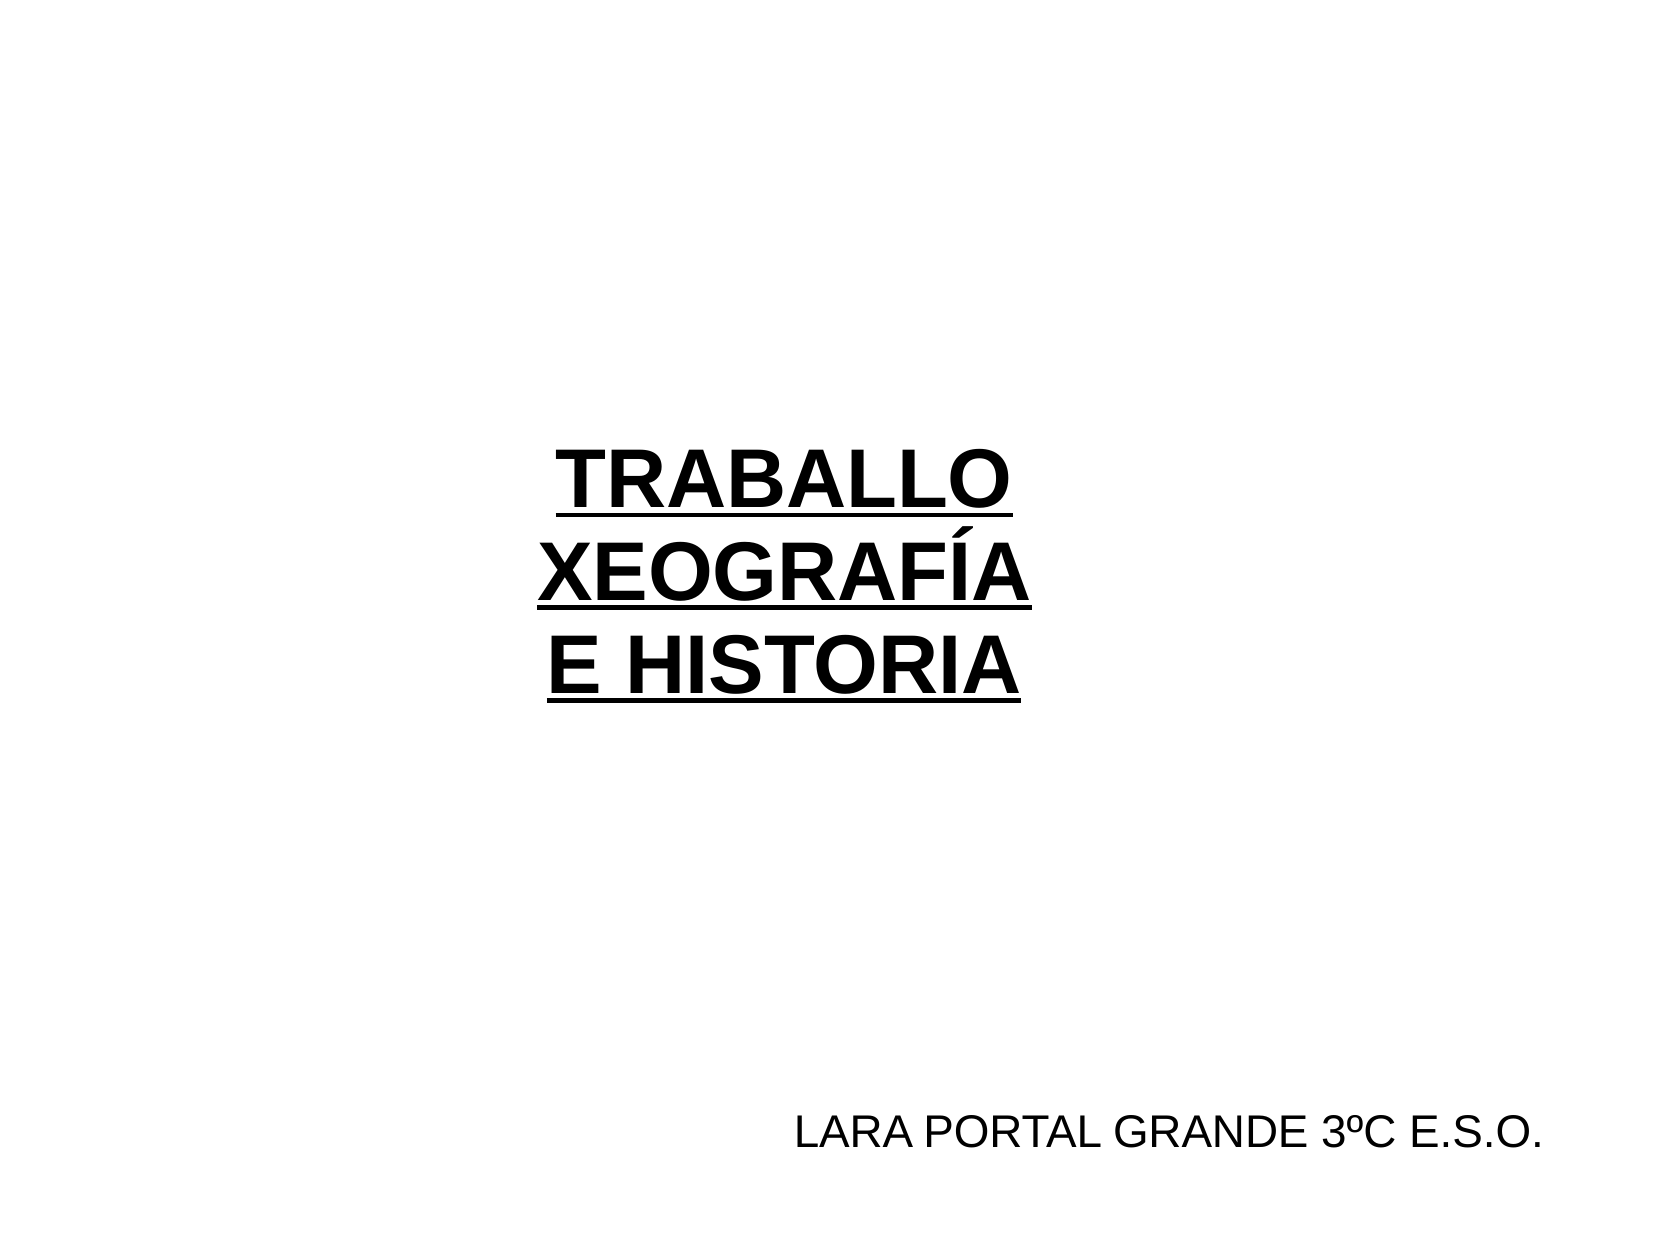

TRABALLO XEOGRAFÍA
E HISTORIA
LARA PORTAL GRANDE 3ºC E.S.O.